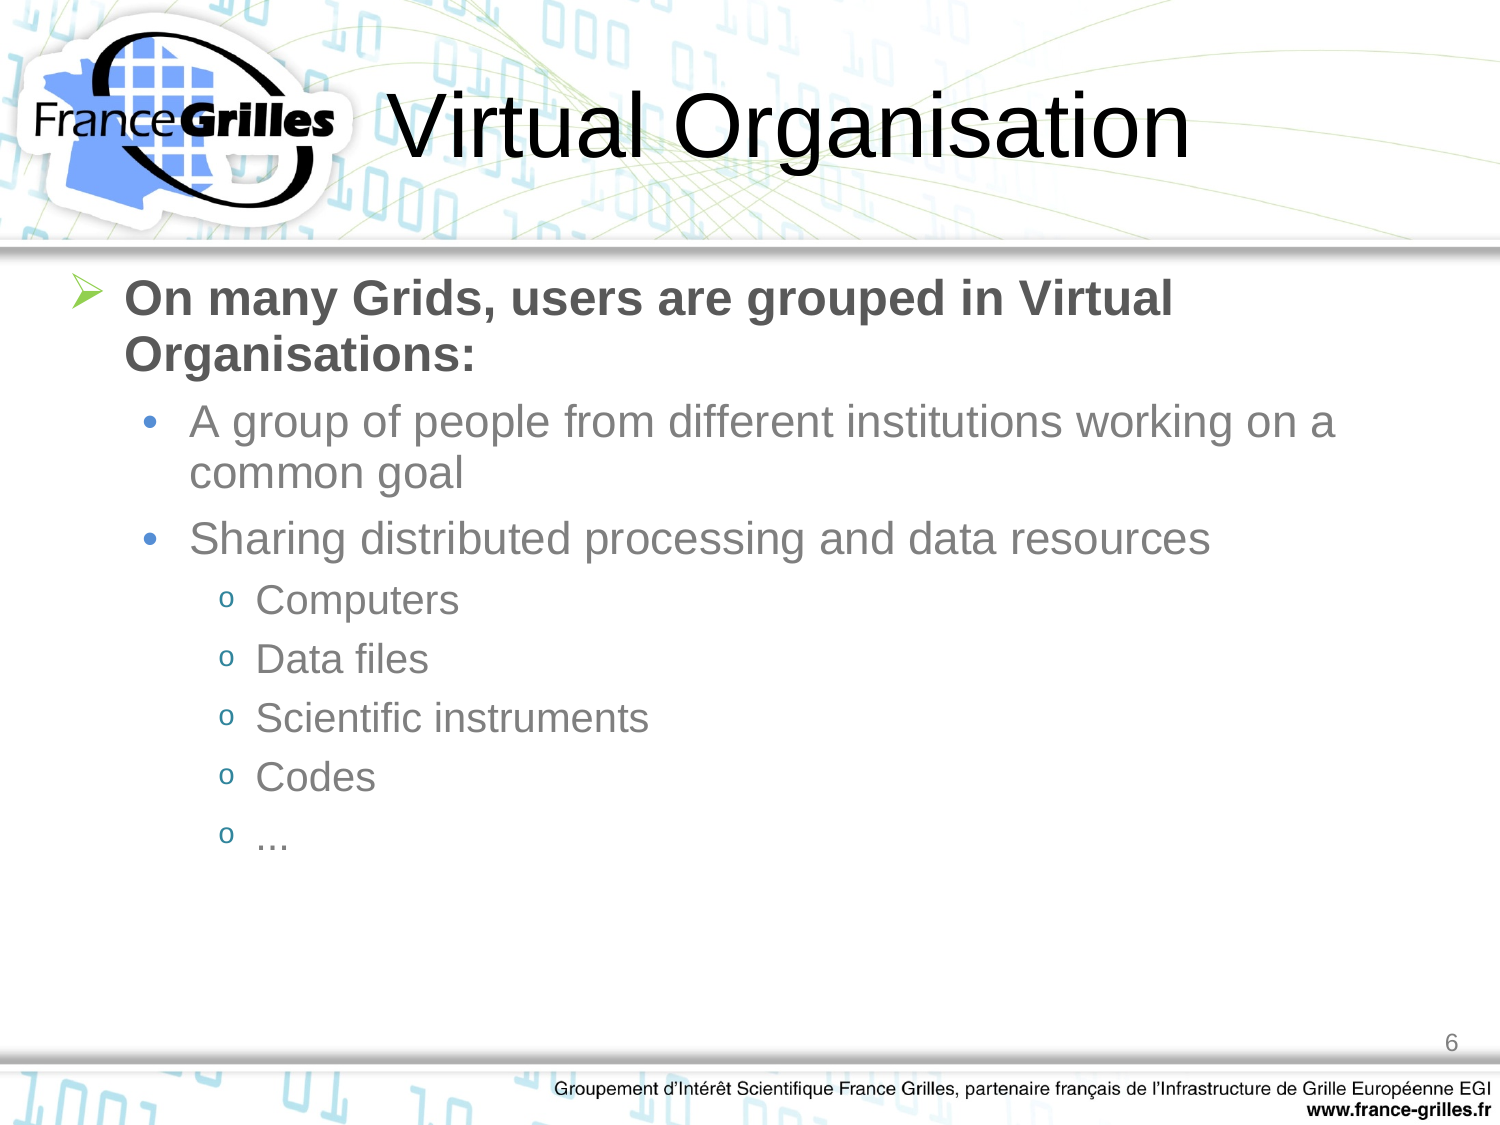

# Virtual Organisation
On many Grids, users are grouped in Virtual Organisations:
A group of people from different institutions working on a common goal
Sharing distributed processing and data resources
Computers
Data files
Scientific instruments
Codes
...
6
Introduction aux grilles